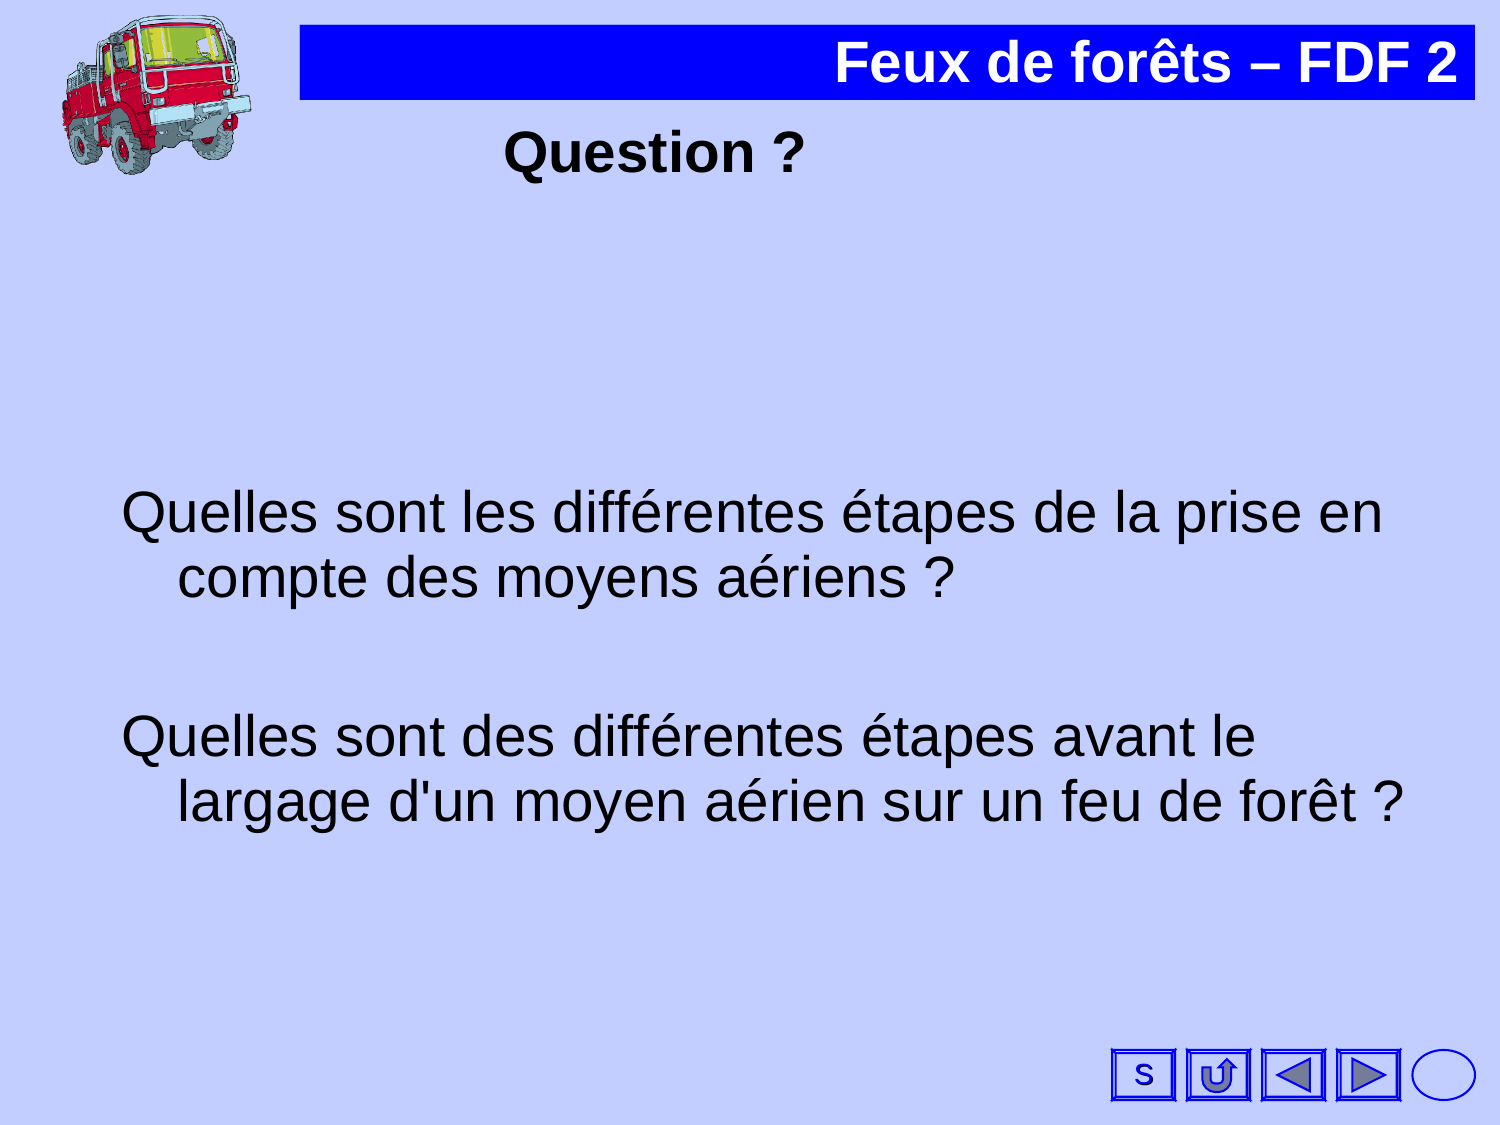

Feux de forêts – FDF 2
Question ?
# Quelles sont les différentes étapes de la prise en compte des moyens aériens ?
Quelles sont des différentes étapes avant le largage d'un moyen aérien sur un feu de forêt ?